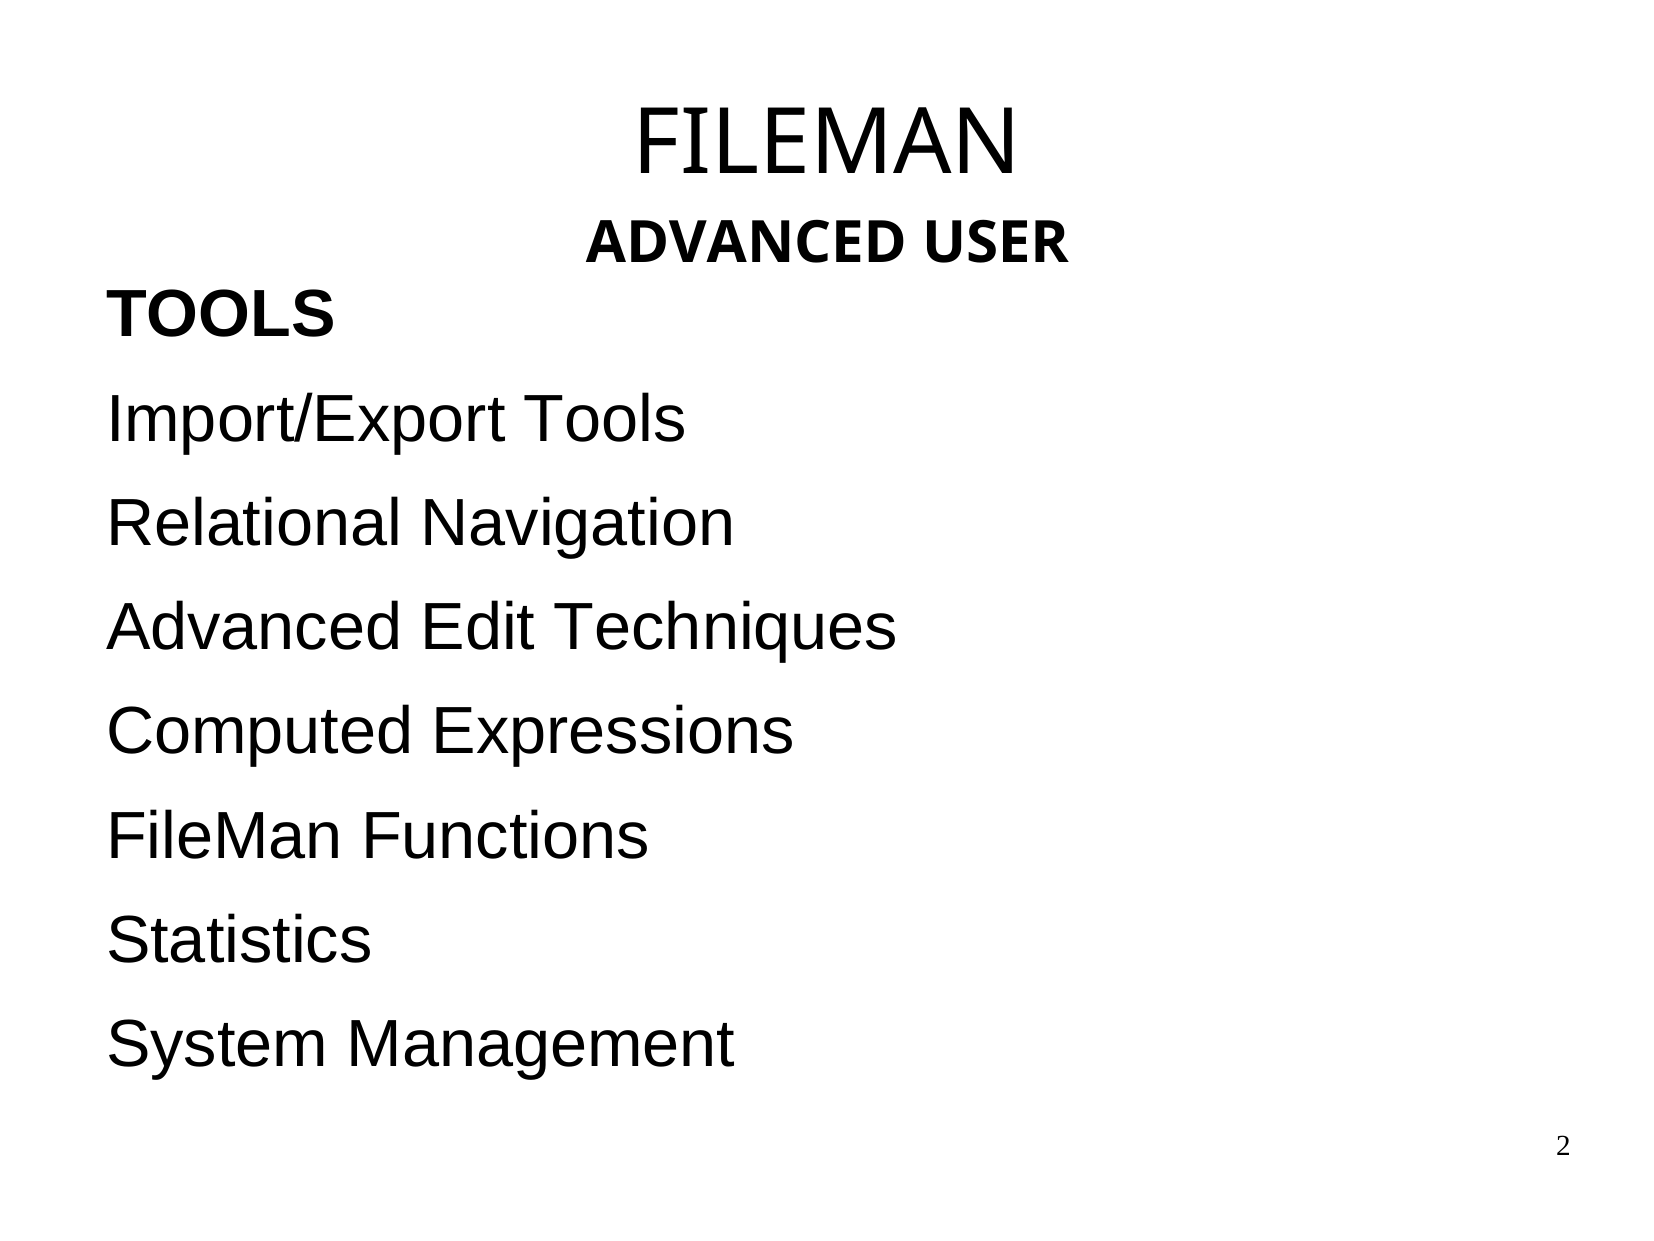

# FILEMAN ADVANCED USER
TOOLS
Import/Export Tools
Relational Navigation
Advanced Edit Techniques
Computed Expressions
FileMan Functions
Statistics
System Management
2